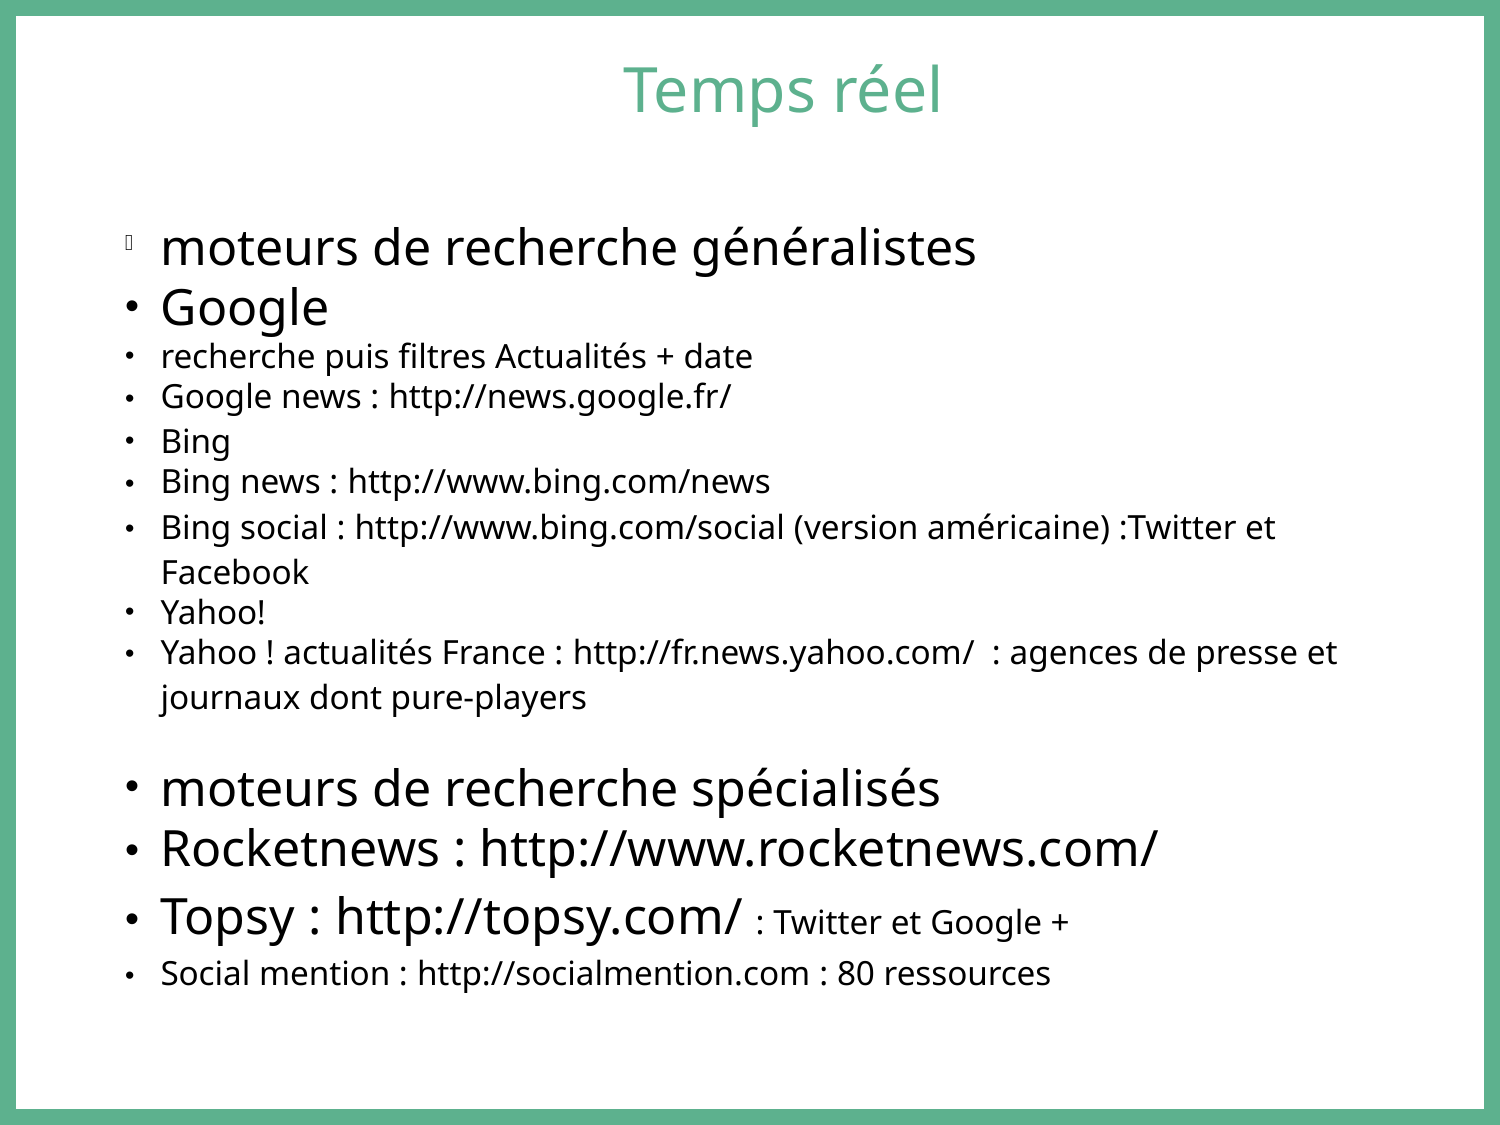

Temps réel
moteurs de recherche généralistes
Google
recherche puis filtres Actualités + date
Google news : http://news.google.fr/
Bing
Bing news : http://www.bing.com/news
Bing social : http://www.bing.com/social (version américaine) :Twitter et Facebook
Yahoo!
Yahoo ! actualités France : http://fr.news.yahoo.com/ : agences de presse et journaux dont pure-players
moteurs de recherche spécialisés
Rocketnews : http://www.rocketnews.com/
Topsy : http://topsy.com/ : Twitter et Google +
Social mention : http://socialmention.com : 80 ressources